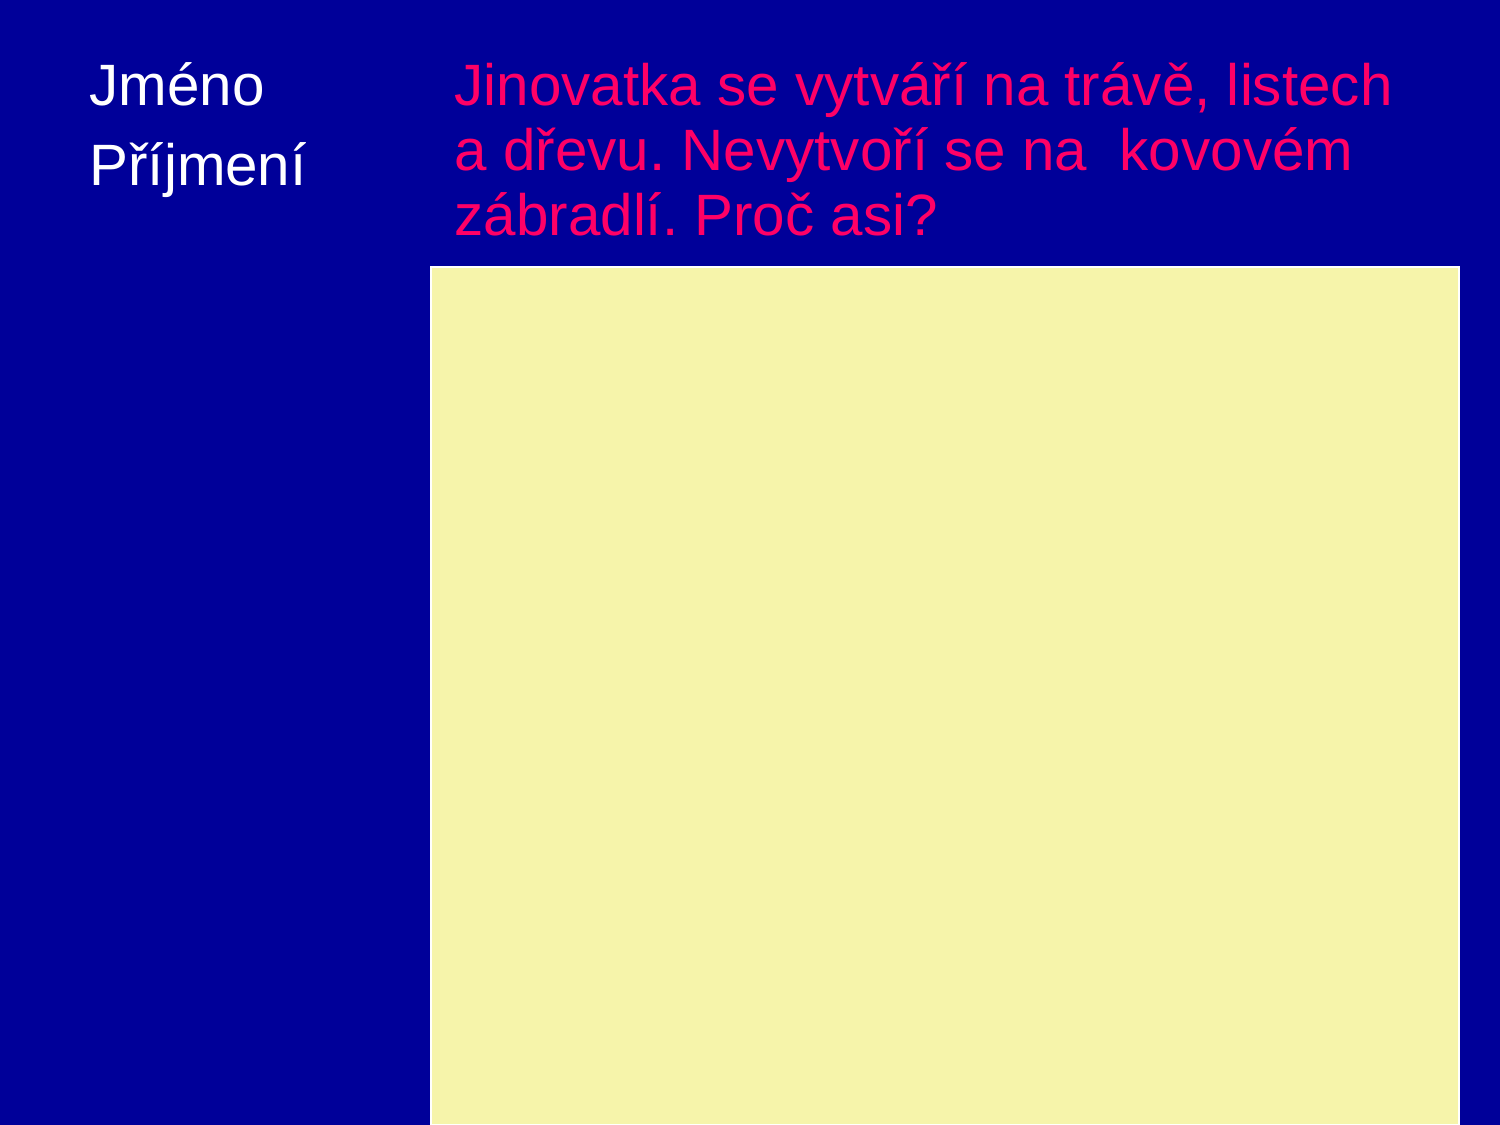

Jméno
Příjmení
Jinovatka se vytváří na trávě, listech a dřevu. Nevytvoří se na kovovém zábradlí. Proč asi?
Zemský povrch a všechna tělesa na něm
přijmou přes den hodně energie. V noci, kdy okolní prostředí vychladne, tuto energii zase vyzařují. Kovové zábradlí vyzařuje energii stejně jako dřevěné, povrch obou tedy chladne. Kov je dobrý vodič tepla, proto odvádí teplo rychleji a jeho povrch je teplejší. Dřevo je špatný vodič tepla, proto se jeho povrch ochladí a vedením se už teplota povrchu nezvýší. Vrchní vrstva dřeva tedy chladne, až se stane chladnější než vzduch. Na chladnějších tělesech se vodní páry, obsažené ve vzduchu, srážejí a vzniká jinovatka.